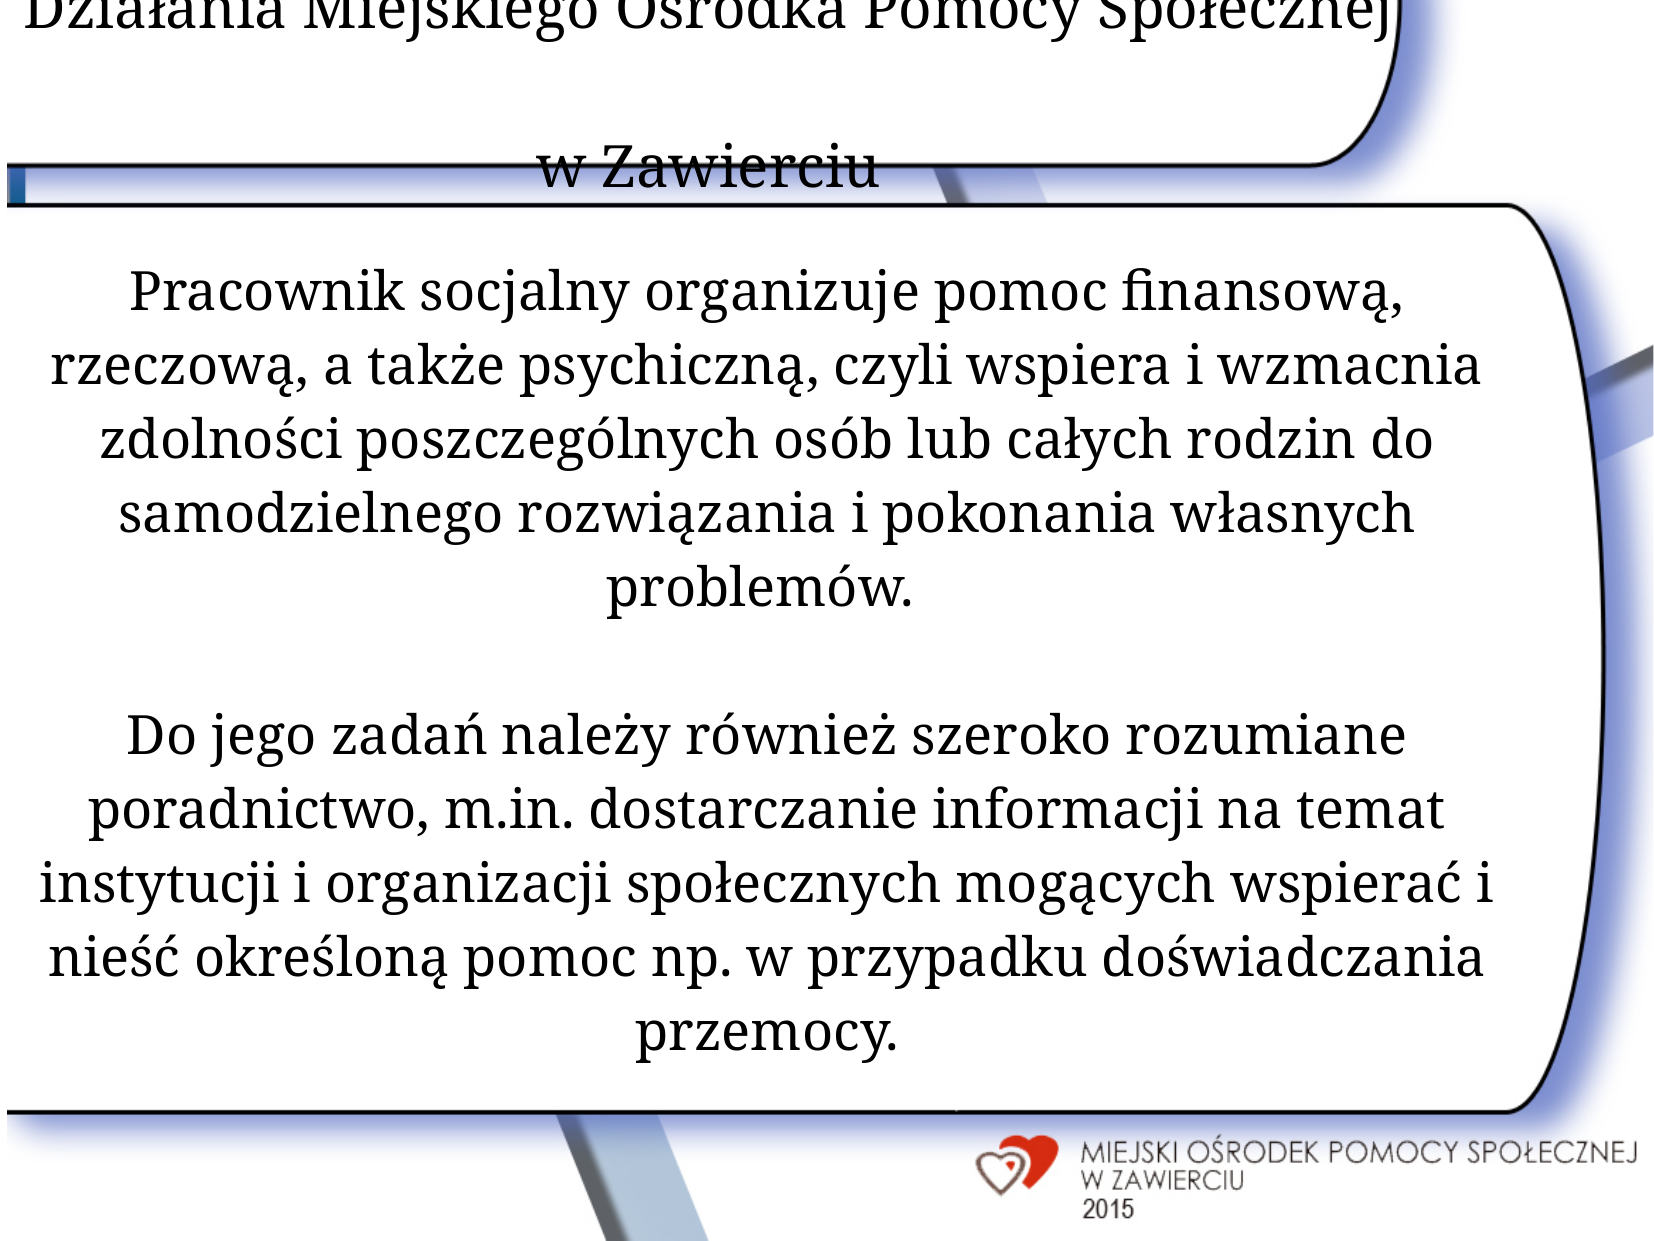

# Działania Miejskiego Ośrodka Pomocy Społecznej w Zawierciu
Pracownik socjalny organizuje pomoc finansową, rzeczową, a także psychiczną, czyli wspiera i wzmacnia zdolności poszczególnych osób lub całych rodzin do samodzielnego rozwiązania i pokonania własnych problemów.
Do jego zadań należy również szeroko rozumiane poradnictwo, m.in. dostarczanie informacji na temat instytucji i organizacji społecznych mogących wspierać i nieść określoną pomoc np. w przypadku doświadczania przemocy.